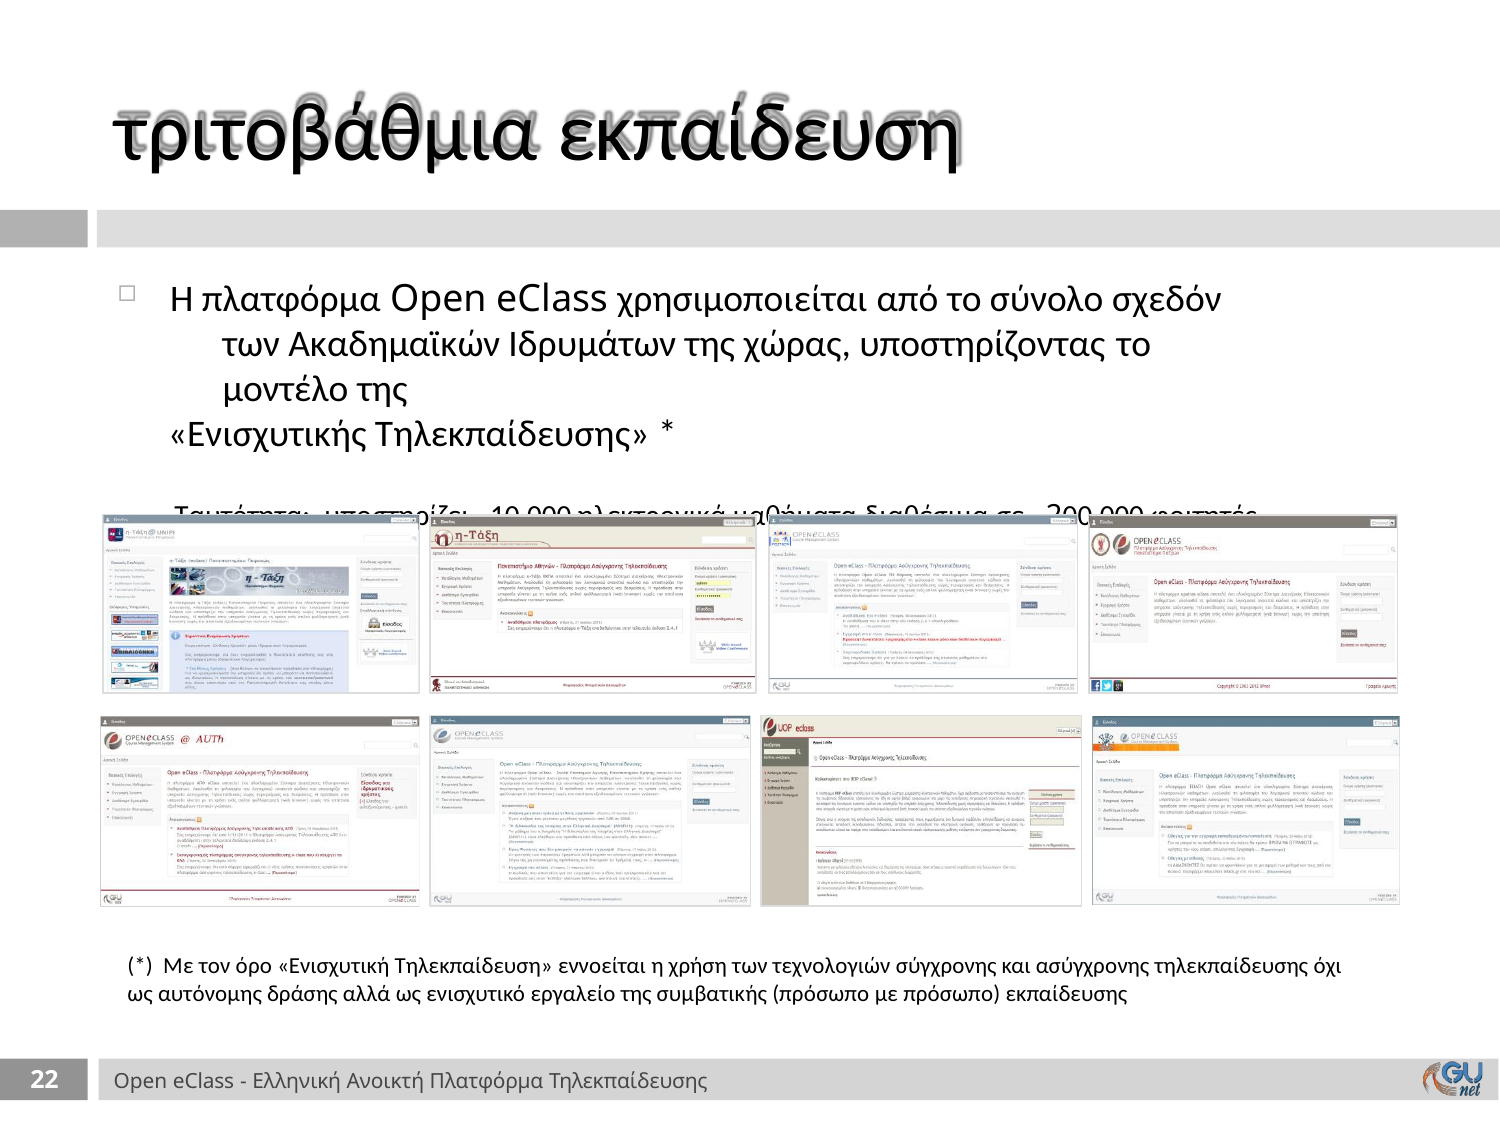

# τριτοβάθμια εκπαίδευση
Η πλατφόρμα Open eClass χρησιμοποιείται από το σύνολο σχεδόν των Ακαδημαϊκών Ιδρυμάτων της χώρας, υποστηρίζοντας το μοντέλο της
«Ενισχυτικής Τηλεκπαίδευσης» *
 Ταυτότητα: υποστηρίζει ~10.000 ηλεκτρονικά μαθήματα διαθέσιμα σε ~200.000 φοιτητές
(*) Με τον όρο «Ενισχυτική Τηλεκπαίδευση» εννοείται η χρήση των τεχνολογιών σύγχρονης και ασύγχρονης τηλεκπαίδευσης όχι ως αυτόνομης δράσης αλλά ως ενισχυτικό εργαλείο της συμβατικής (πρόσωπο με πρόσωπο) εκπαίδευσης
22
Open eClass - Ελληνική Ανοικτή Πλατφόρμα Τηλεκπαίδευσης